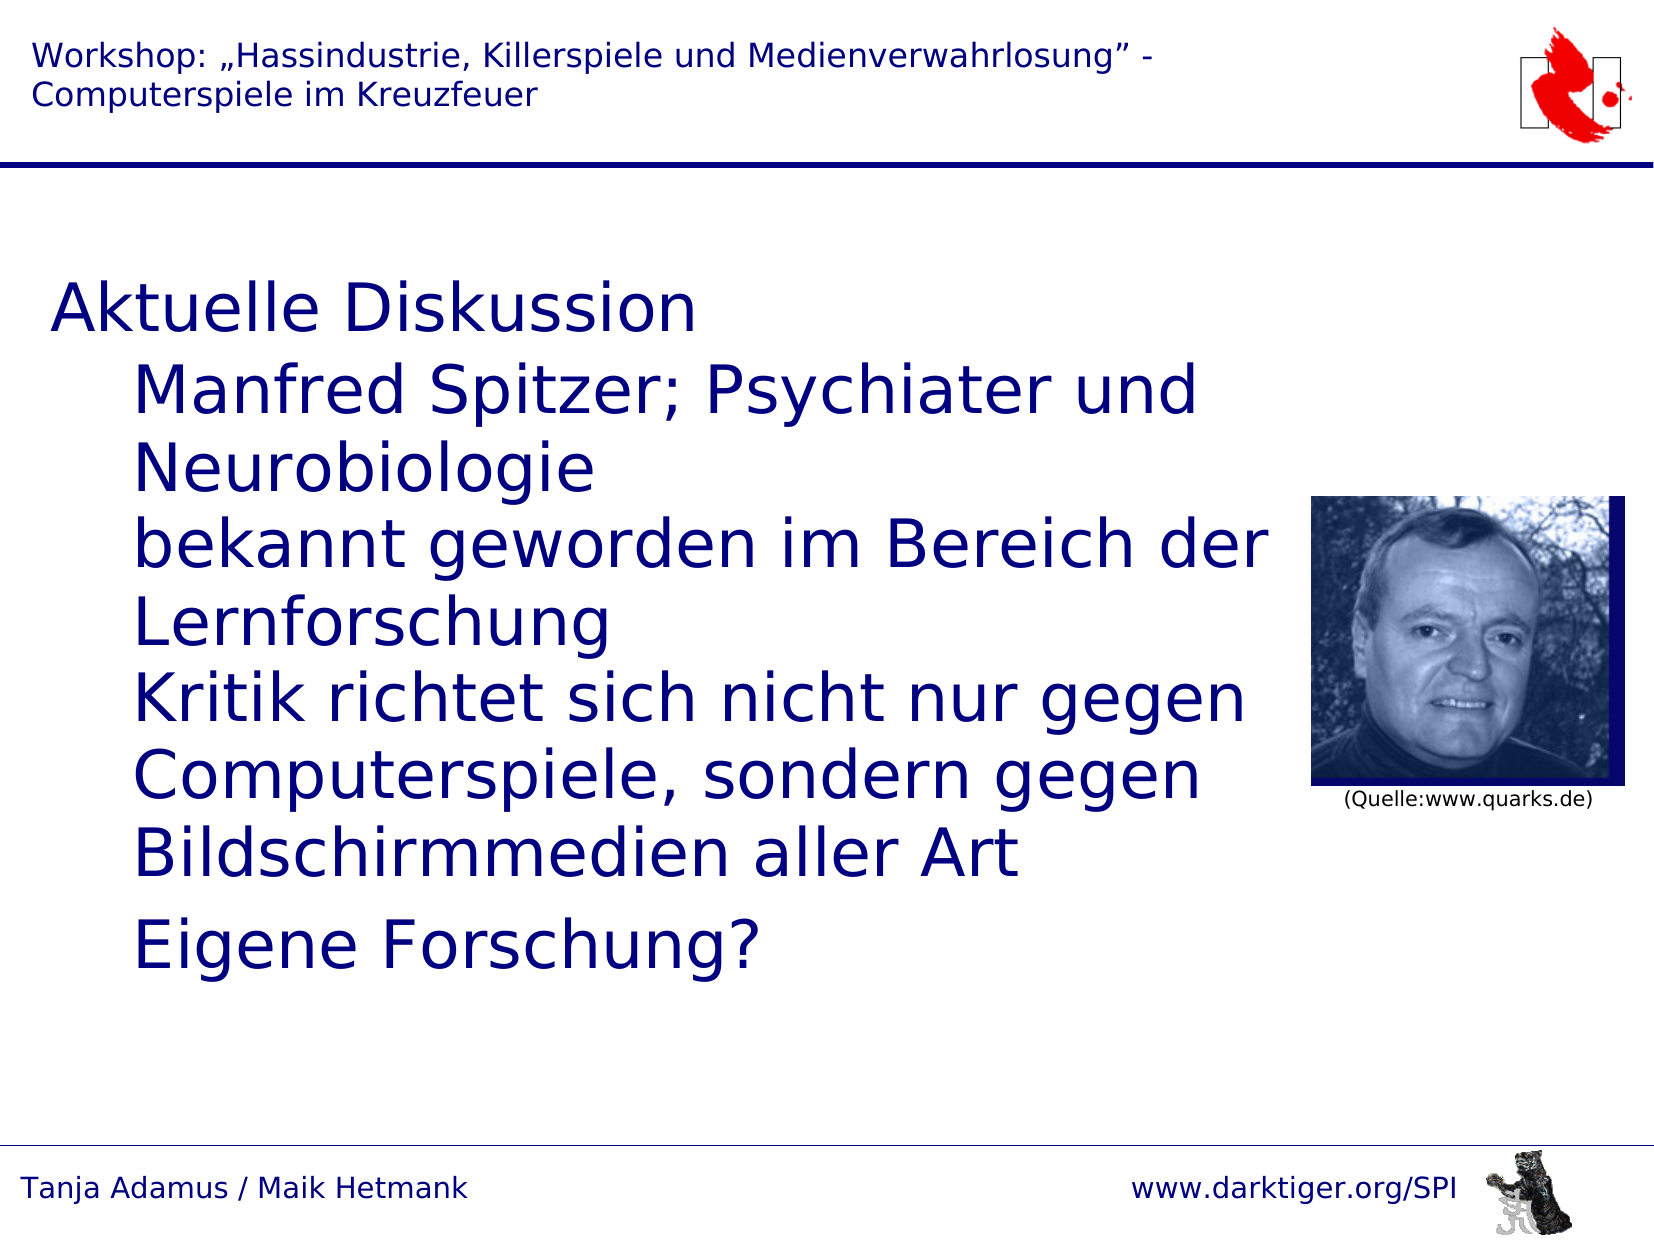

Workshop: „Hassindustrie, Killerspiele und Medienverwahrlosung” - Computerspiele im Kreuzfeuer
Aktuelle Diskussion
Manfred Spitzer; Psychiater und Neurobiologie
bekannt geworden im Bereich der Lernforschung
Kritik richtet sich nicht nur gegen Computerspiele, sondern gegen Bildschirmmedien aller Art
(Quelle:www.quarks.de)
Eigene Forschung?